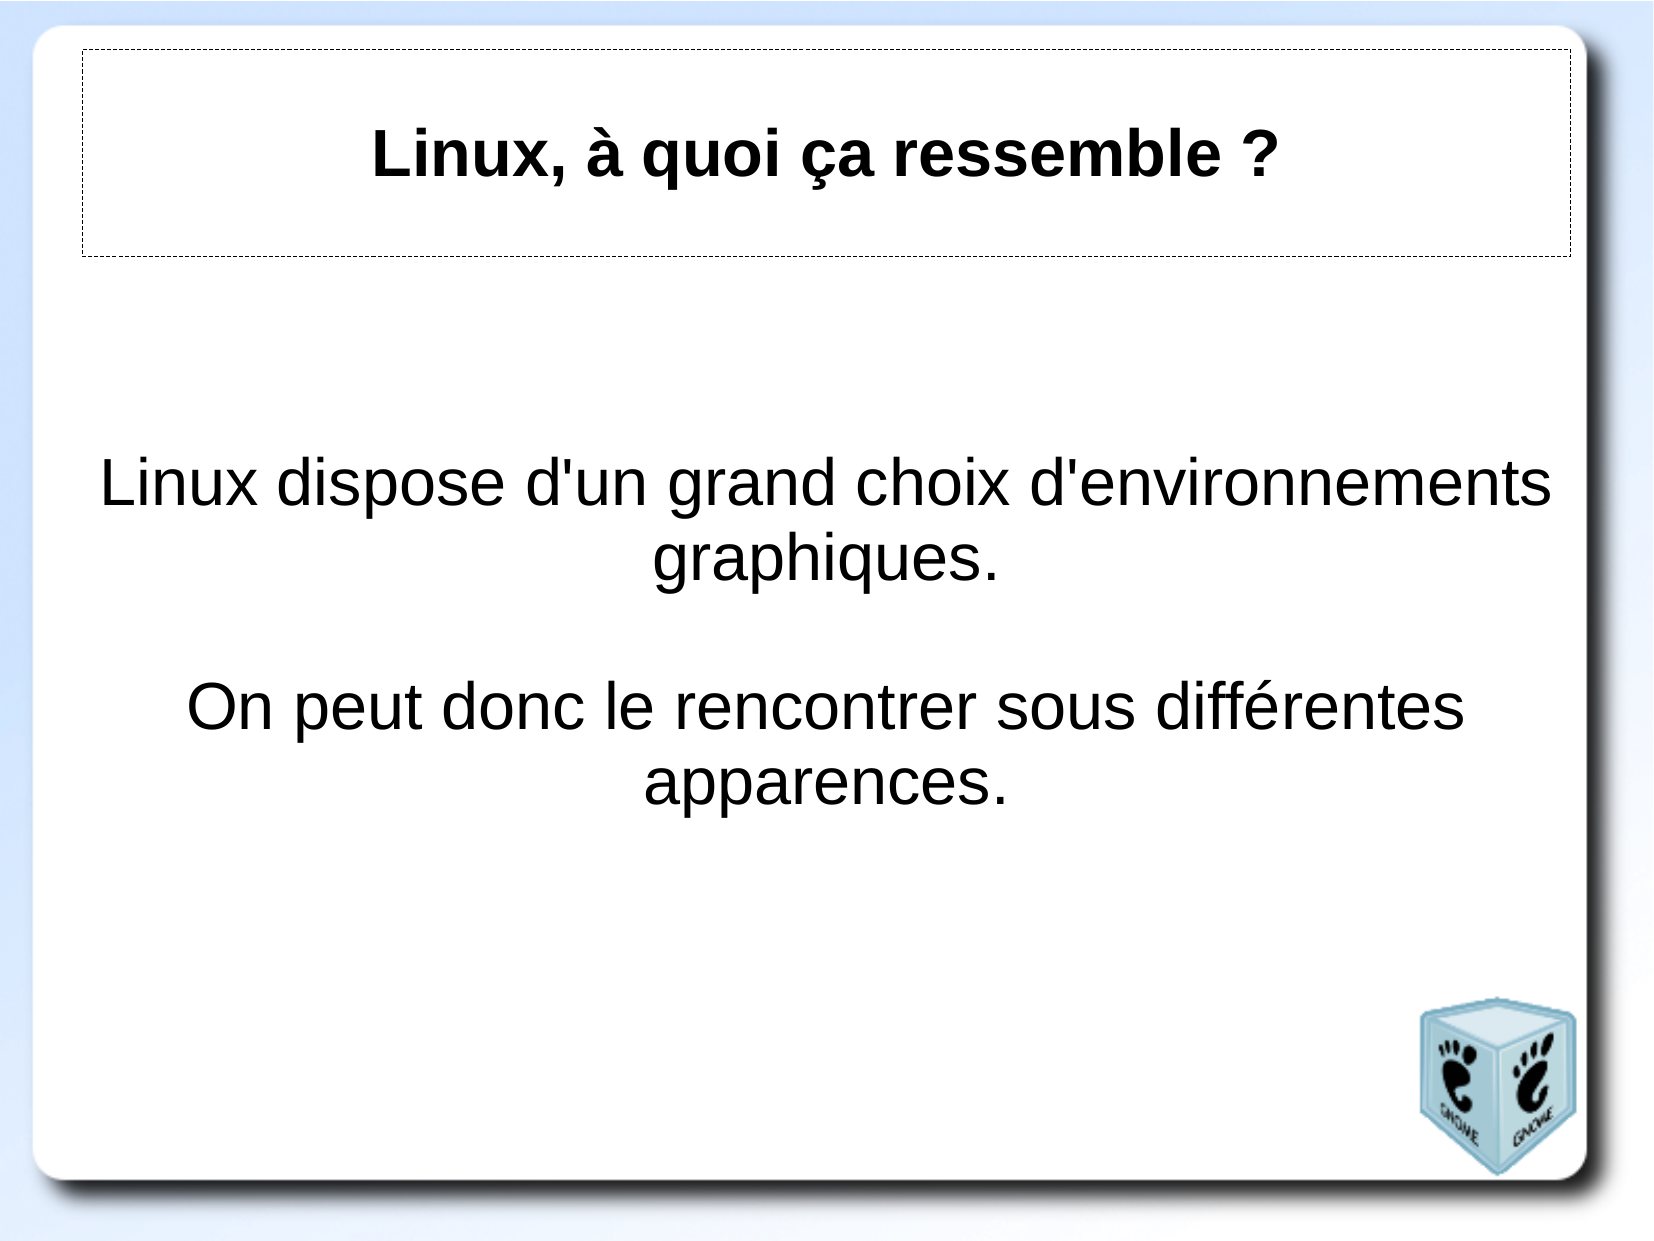

# Linux, à quoi ça ressemble ?
Linux dispose d'un grand choix d'environnements graphiques.
On peut donc le rencontrer sous différentes apparences.